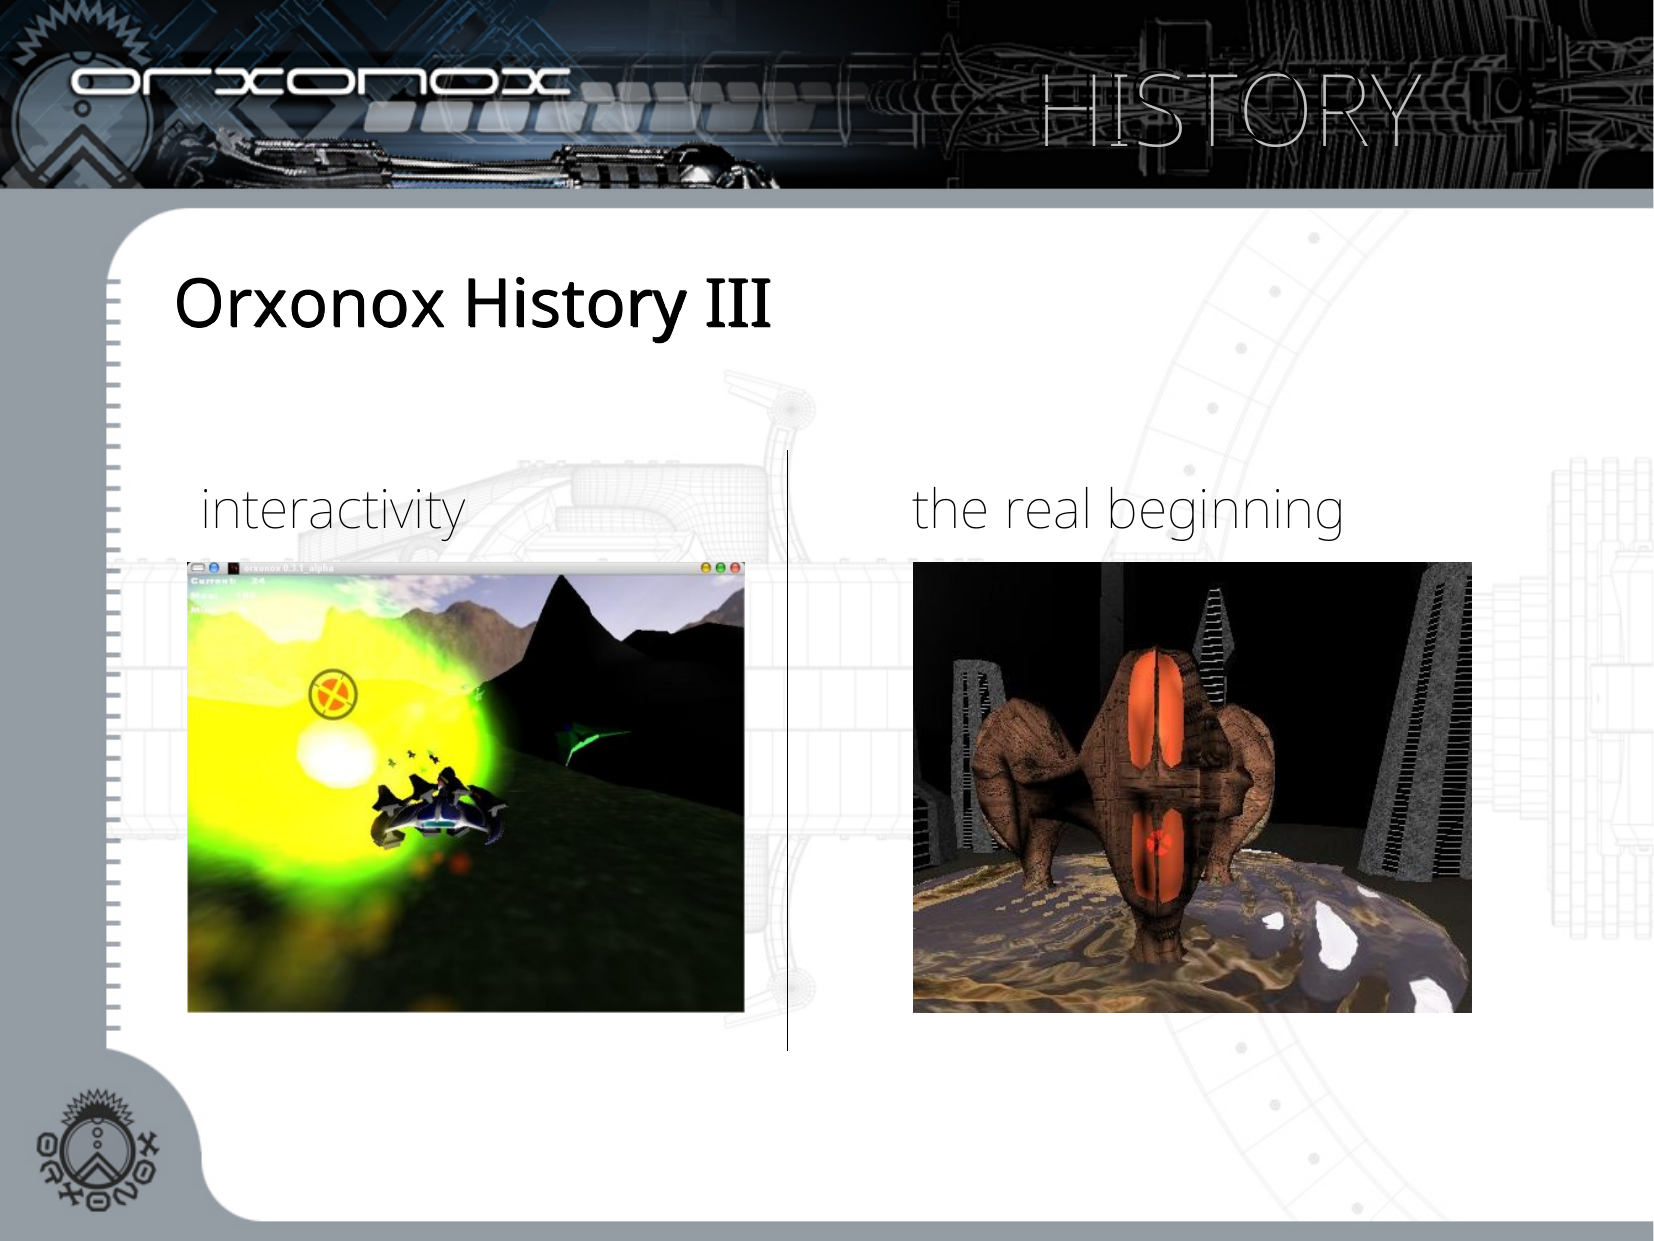

HISTORY
Orxonox History III
interactivity
the real beginning